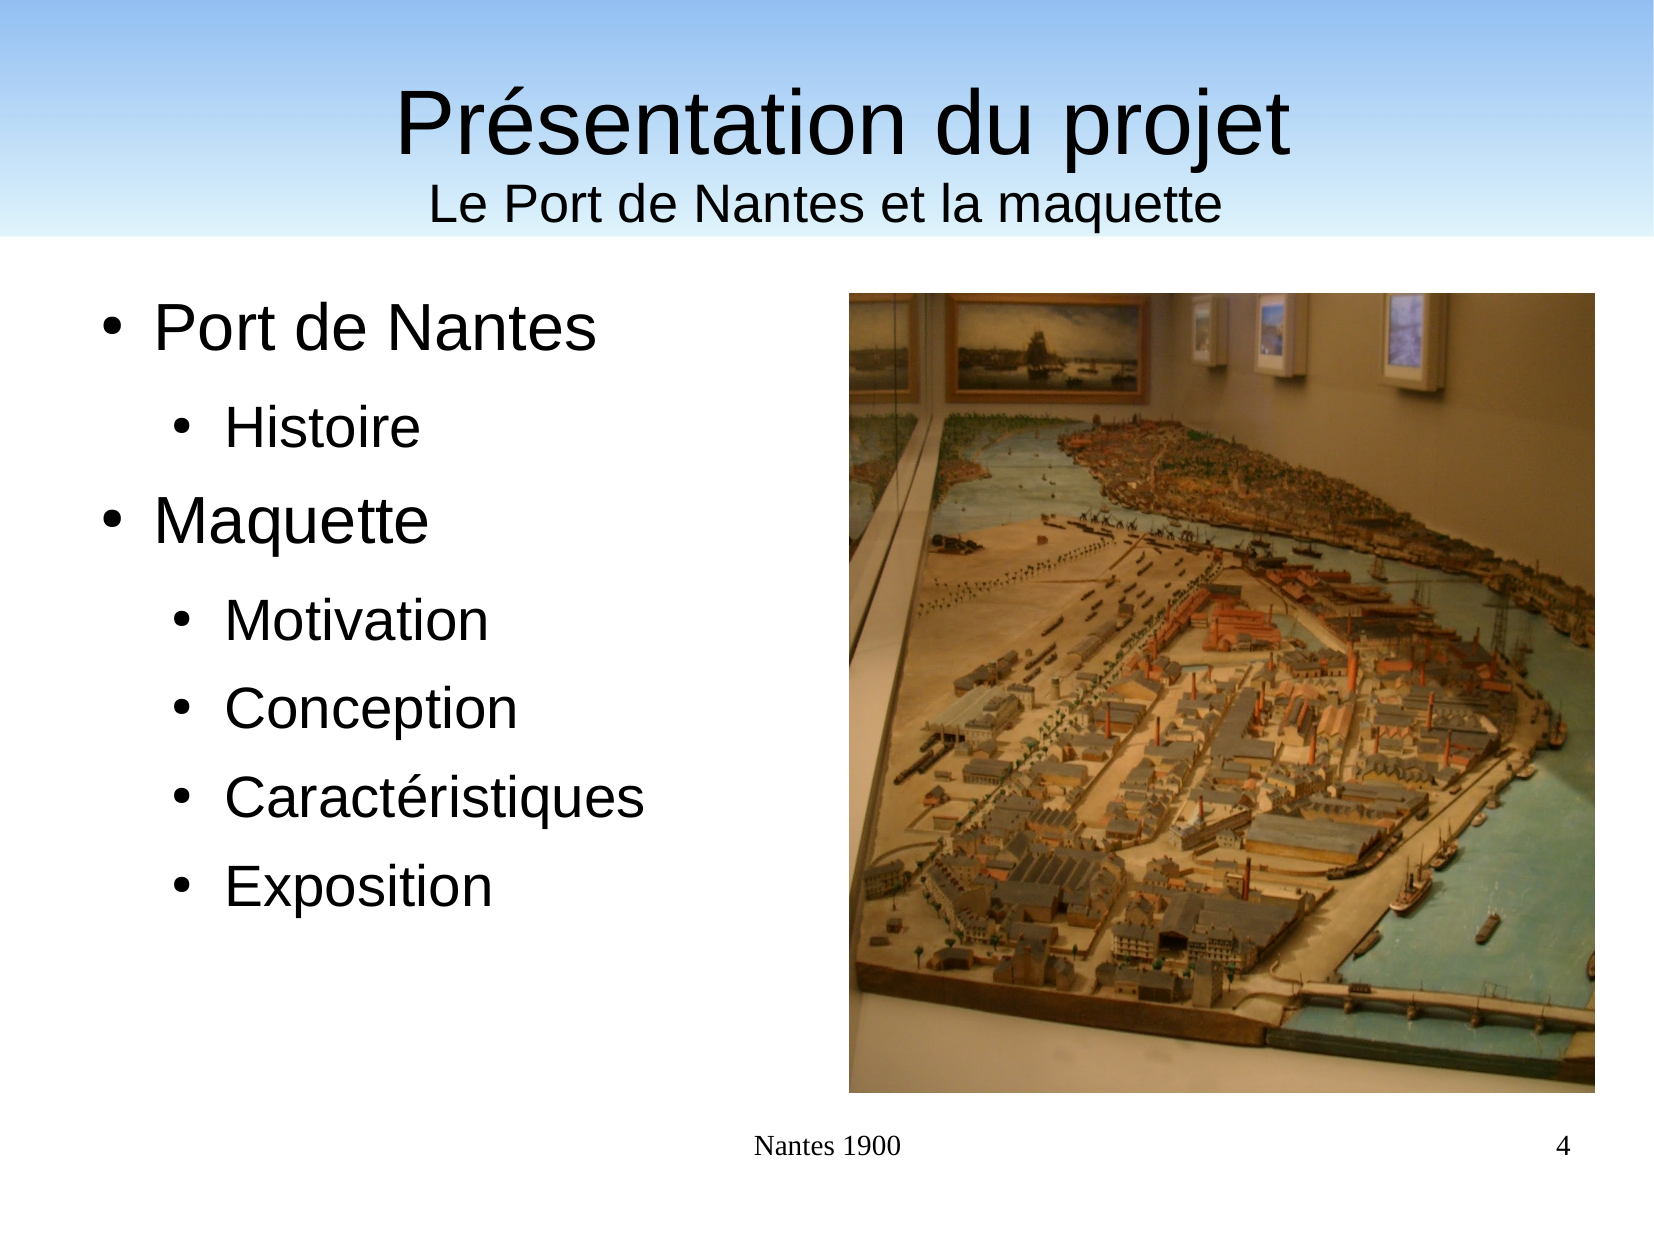

# Présentation du projet Le Port de Nantes et la maquette
Port de Nantes
Histoire
Maquette
Motivation
Conception
Caractéristiques
Exposition
Nantes 1900
4